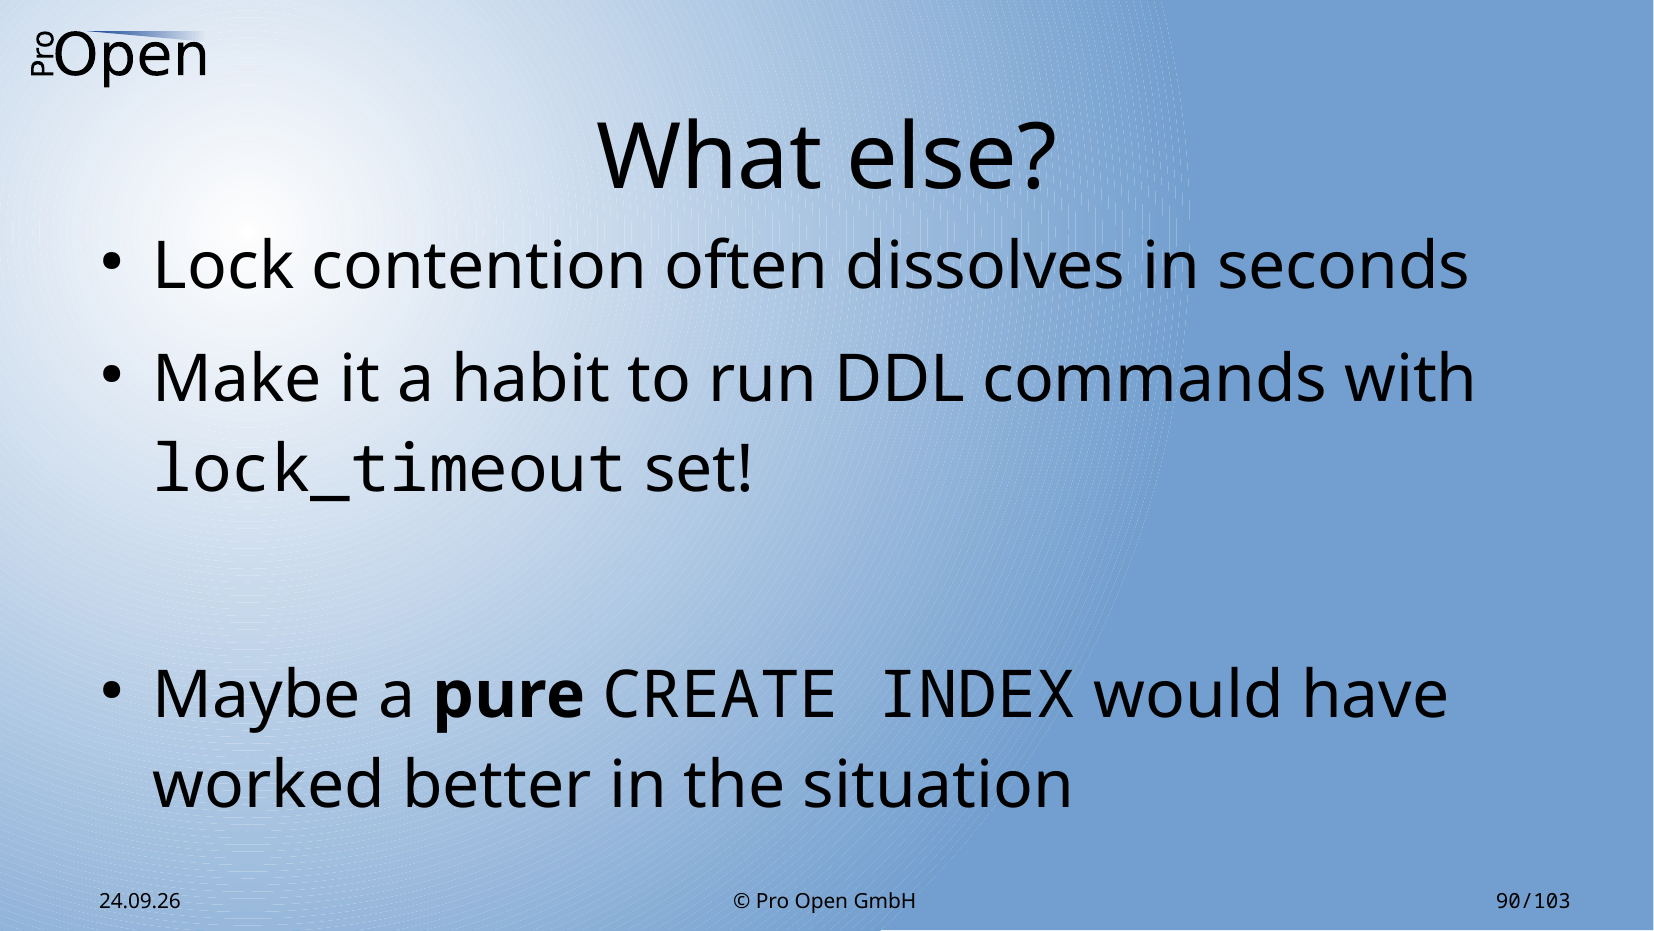

# What else?
Lock contention often dissolves in seconds
Make it a habit to run DDL commands with lock_timeout set!
Maybe a pure CREATE INDEX would have worked better in the situation
© Pro Open GmbH
90